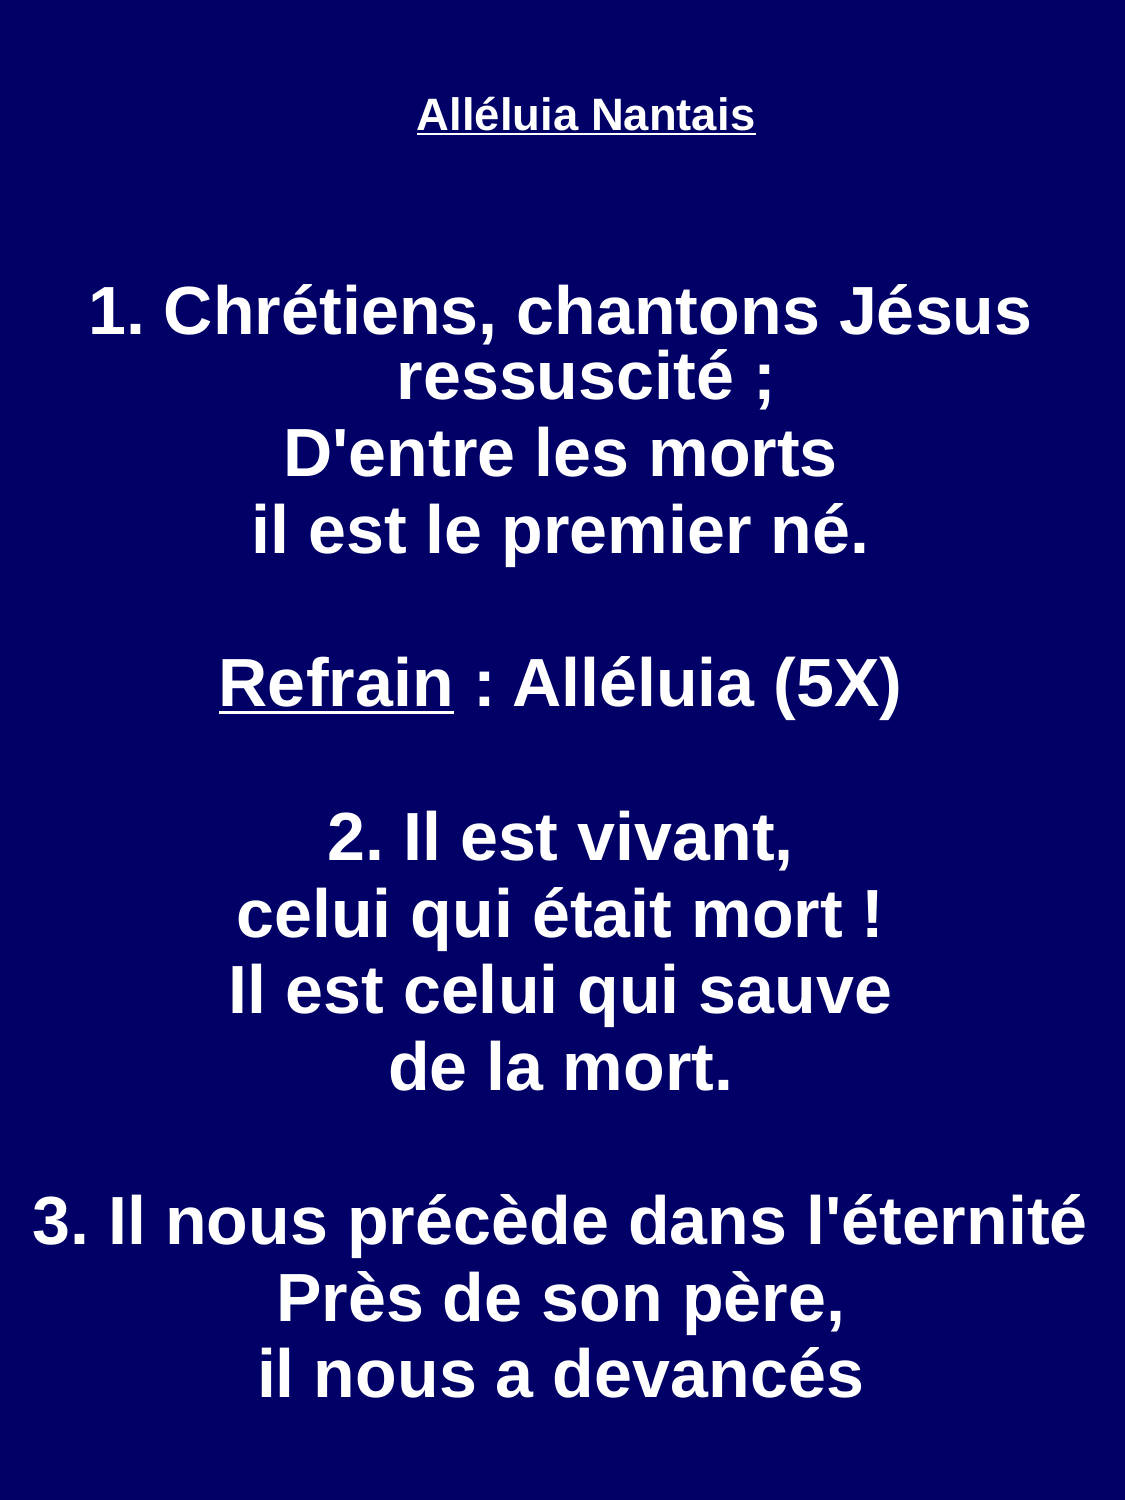

Alléluia Nantais
1. Chrétiens, chantons Jésus ressuscité ;
D'entre les morts
il est le premier né.
Refrain : Alléluia (5X)
2. Il est vivant,
celui qui était mort !
Il est celui qui sauve
de la mort.
3. Il nous précède dans l'éternité
Près de son père,
il nous a devancés